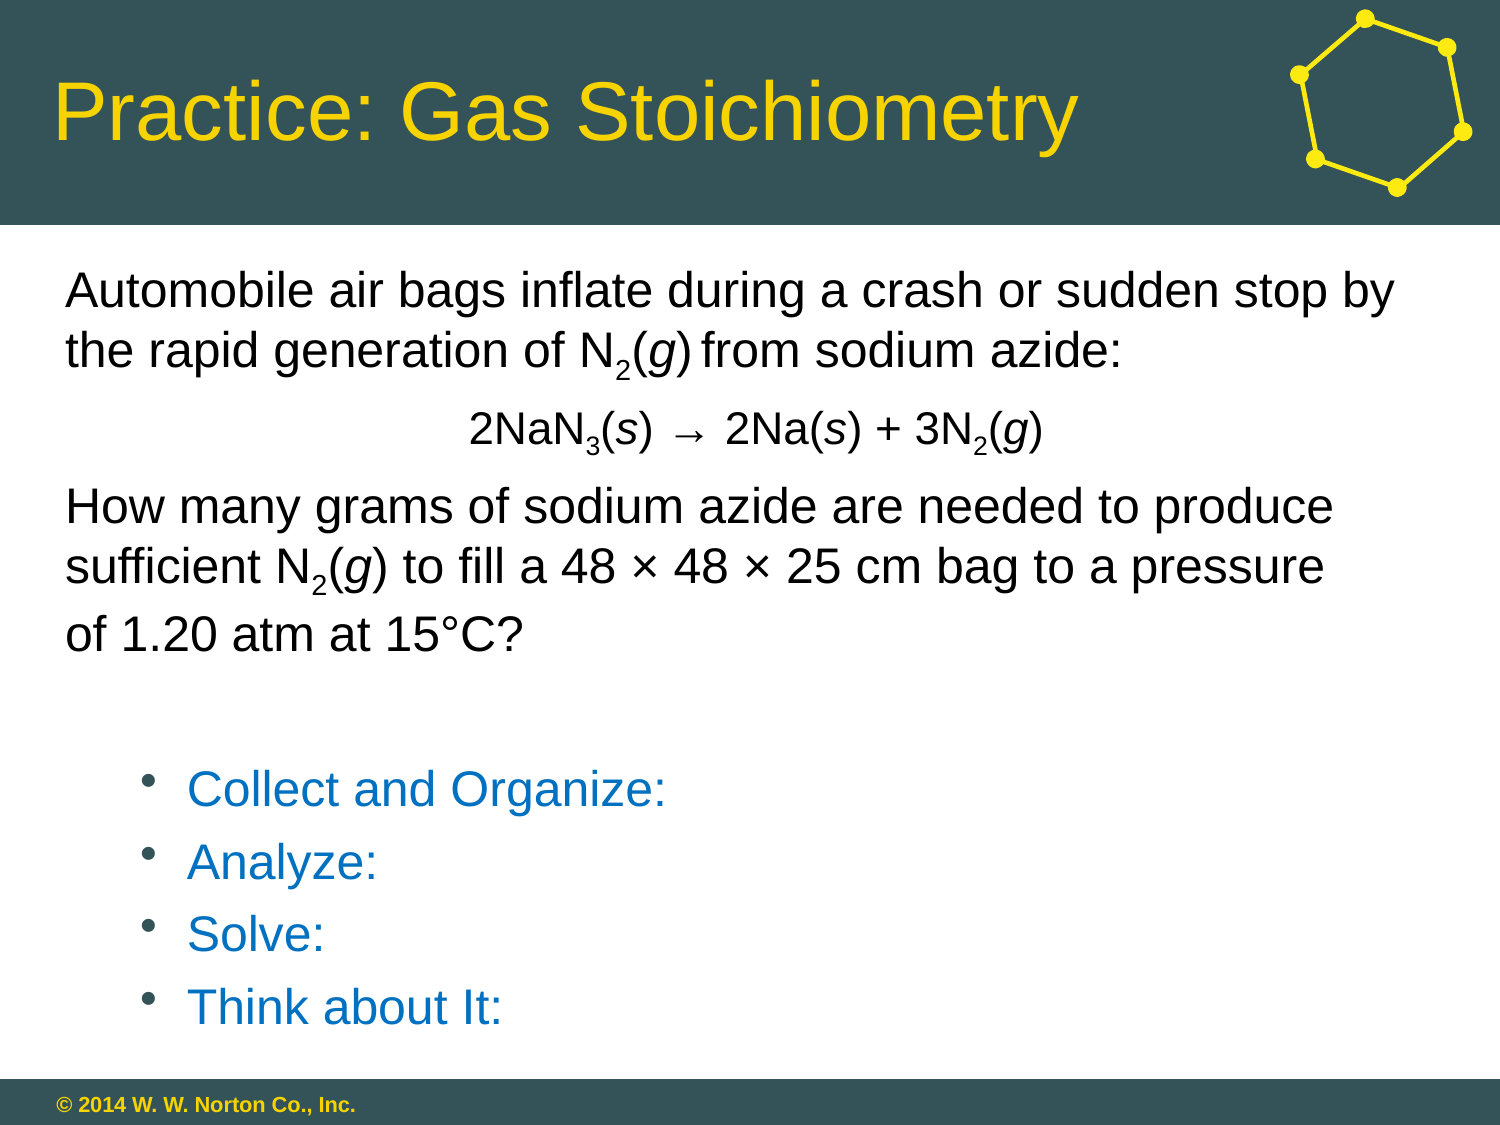

# Practice: Gas Stoichiometry
Automobile air bags inflate during a crash or sudden stop by the rapid generation of N2(g) from sodium azide:
2NaN3(s) → 2Na(s) + 3N2(g)
How many grams of sodium azide are needed to produce sufficient N2(g) to fill a 48 × 48 × 25 cm bag to a pressure
of 1.20 atm at 15°C?
Collect and Organize:
Analyze:
Solve:
Think about It: